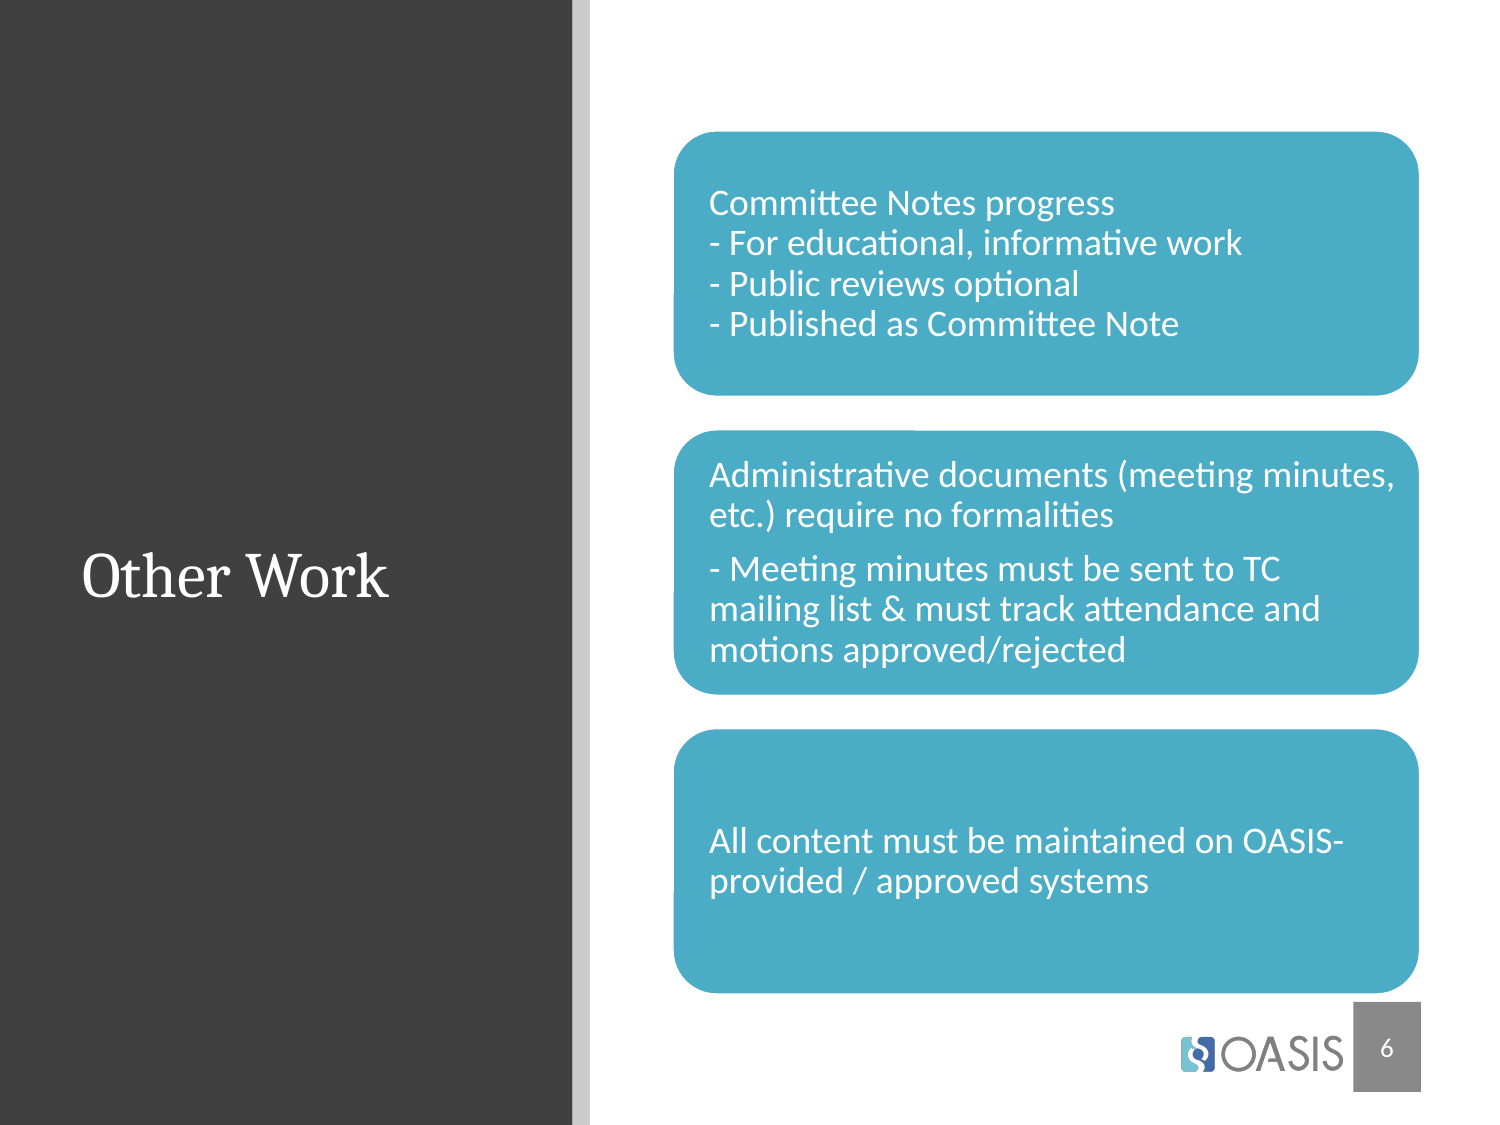

Committee Notes progress
- For educational, informative work
- Public reviews optional
- Published as Committee Note
Administrative documents (meeting minutes, etc.) require no formalities
- Meeting minutes must be sent to TC mailing list & must track attendance and motions approved/rejected
All content must be maintained on OASIS-provided / approved systems
# Other Work